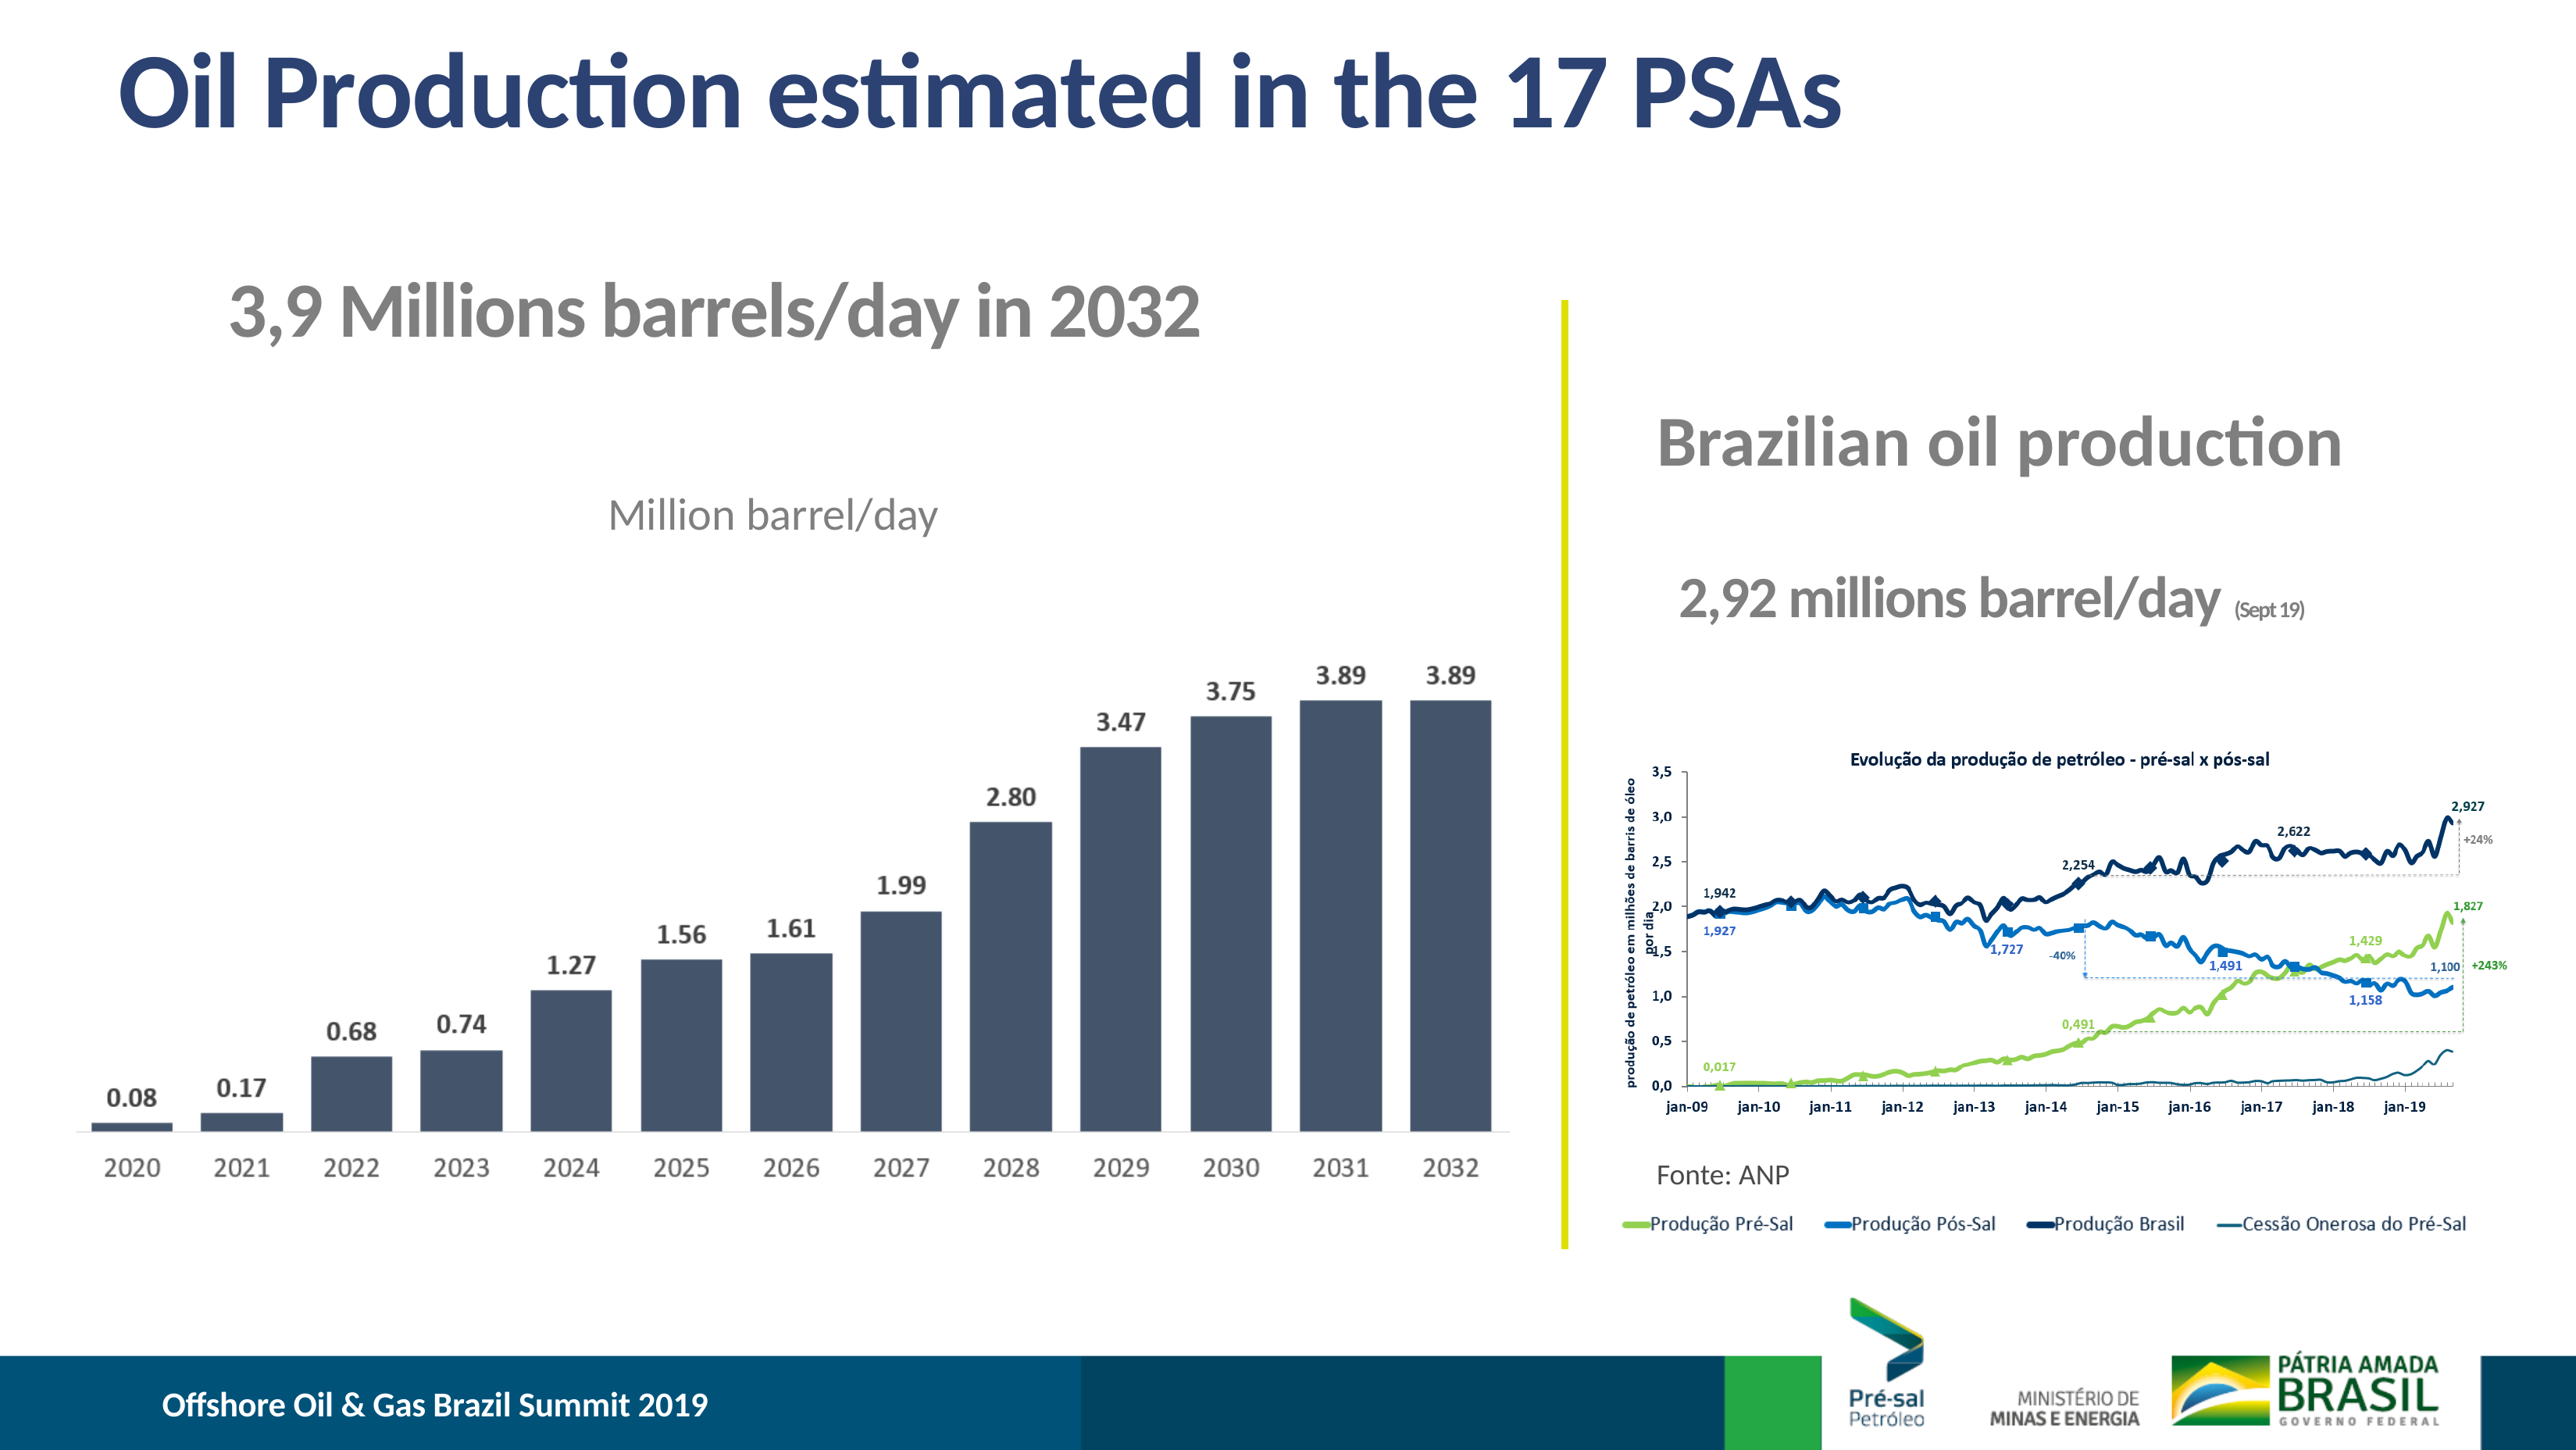

# Oil Production estimated in the 17 PSAs
3,9 Millions barrels/day in 2032
Brazilian oil production
Million barrel/day
2,92 millions barrel/day (Sept 19)
Fonte: ANP
Offshore Oil & Gas Brazil Summit 2019